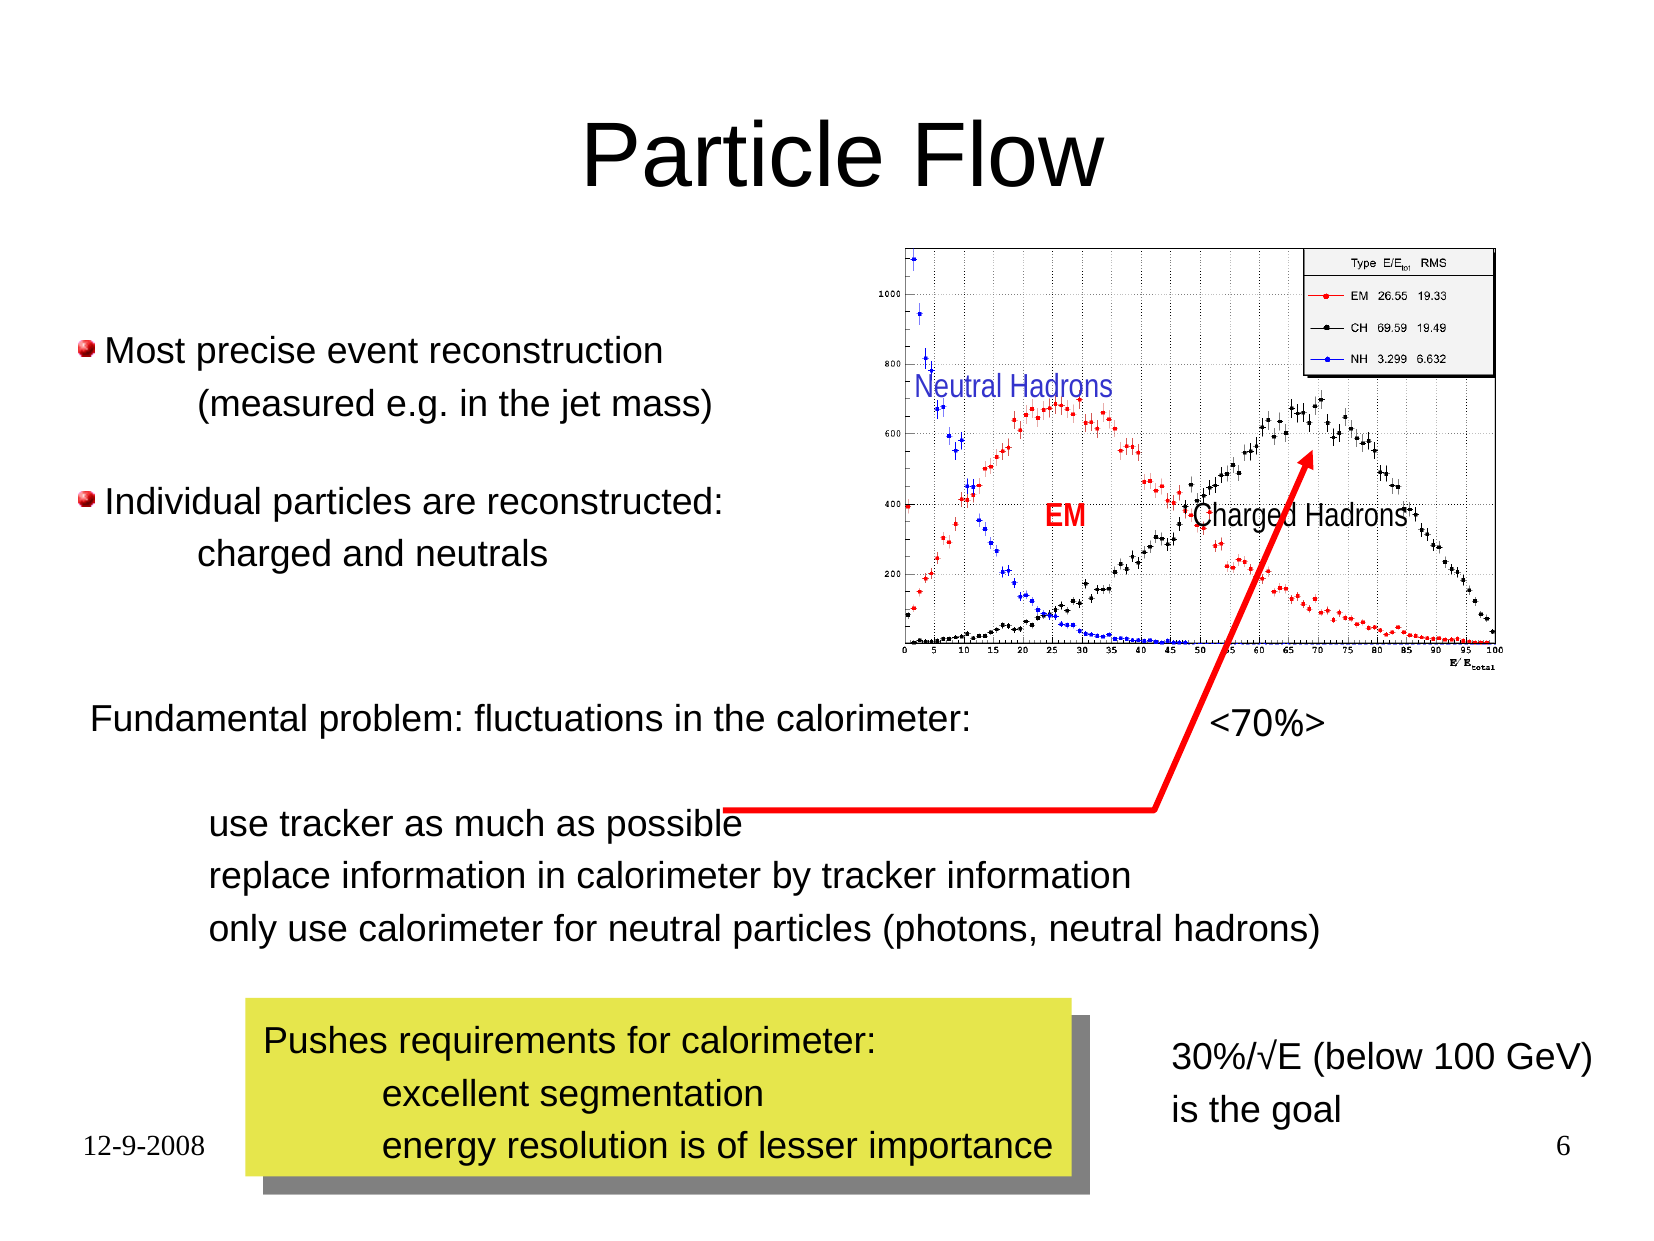

# Particle Flow
Neutral Hadrons
EM
Charged Hadrons
 Most precise event reconstruction
	(measured e.g. in the jet mass)
 Individual particles are reconstructed:
	charged and neutrals
Fundamental problem: fluctuations in the calorimeter:
	use tracker as much as possible
	replace information in calorimeter by tracker information
	only use calorimeter for neutral particles (photons, neutral hadrons)
<70%>
Pushes requirements for calorimeter:
	excellent segmentation
	energy resolution is of lesser importance
30%/√E (below 100 GeV)
is the goal
12-9-2008
T. Behnke: The ILD Detector Concept
6